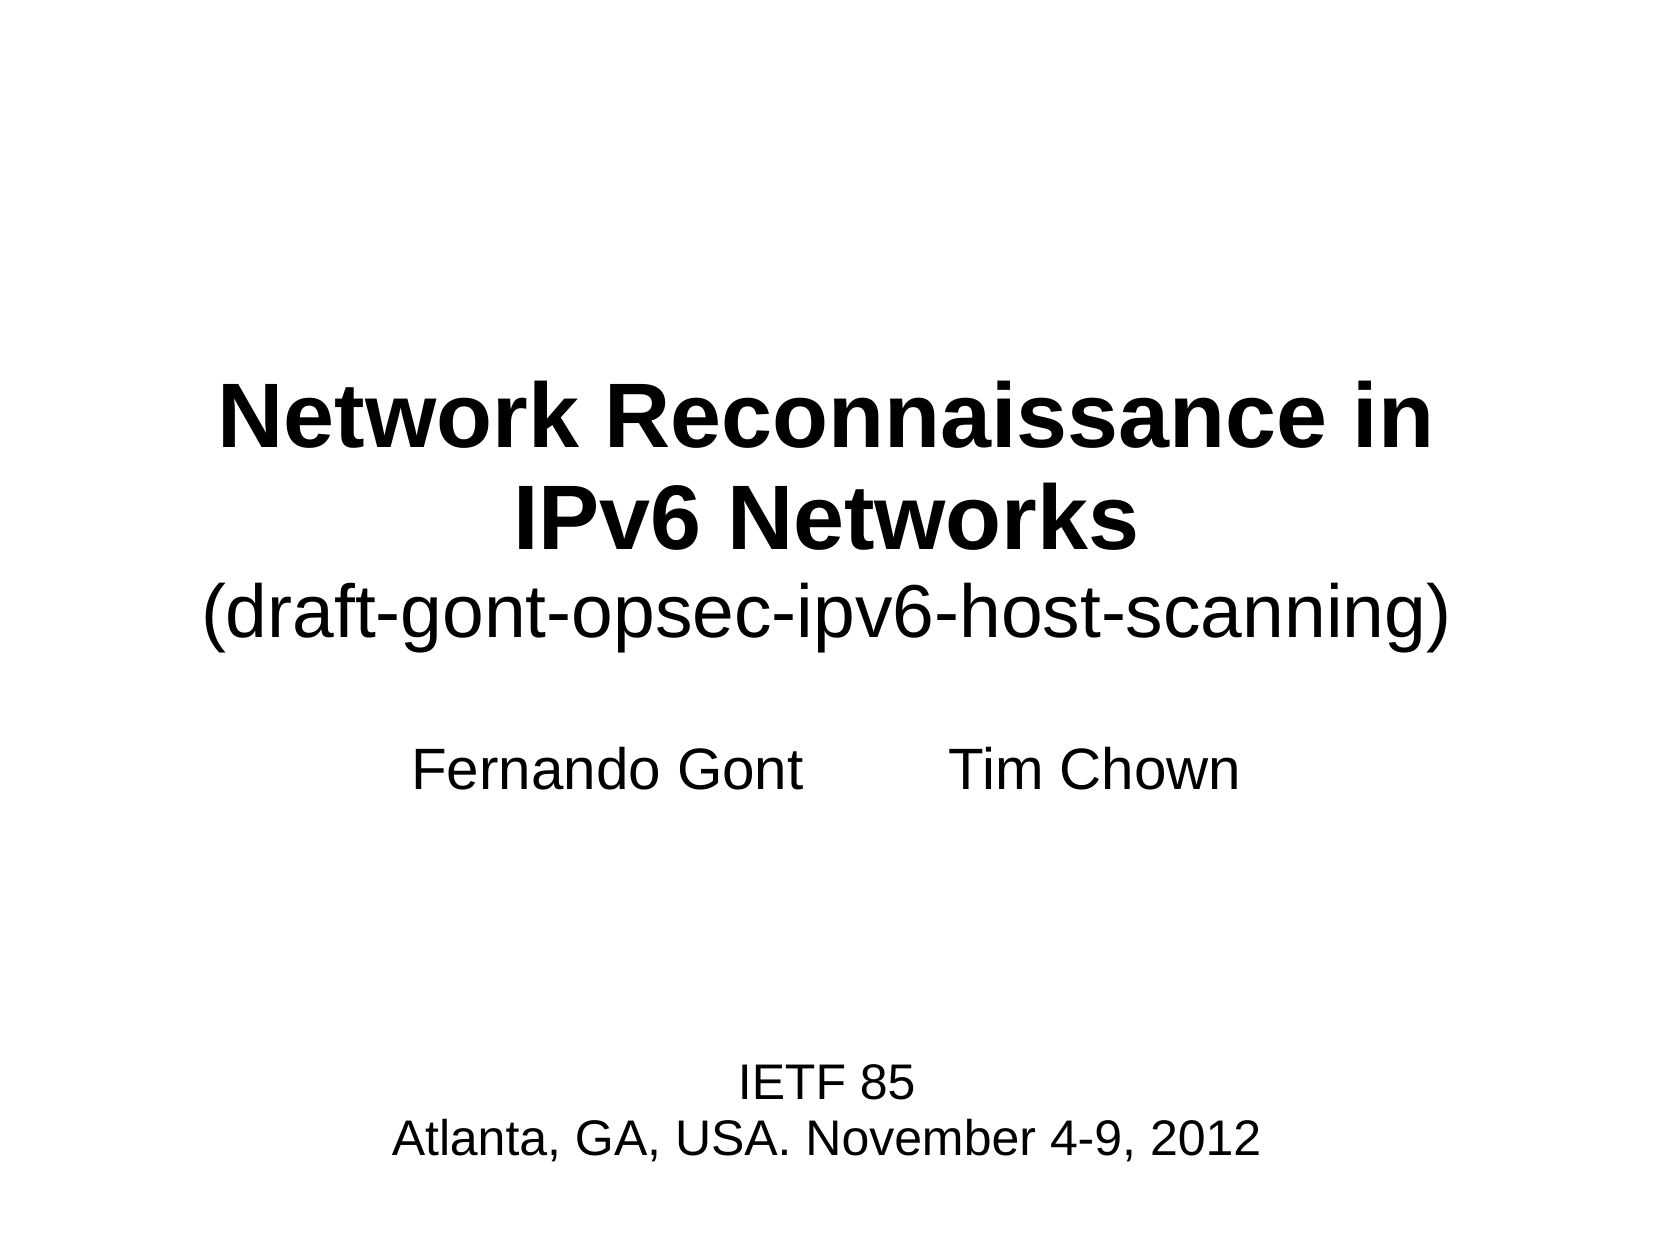

# Network Reconnaissance in
IPv6 Networks
(draft-gont-opsec-ipv6-host-scanning)
Fernando Gont Tim Chown
IETF 85
Atlanta, GA, USA. November 4-9, 2012